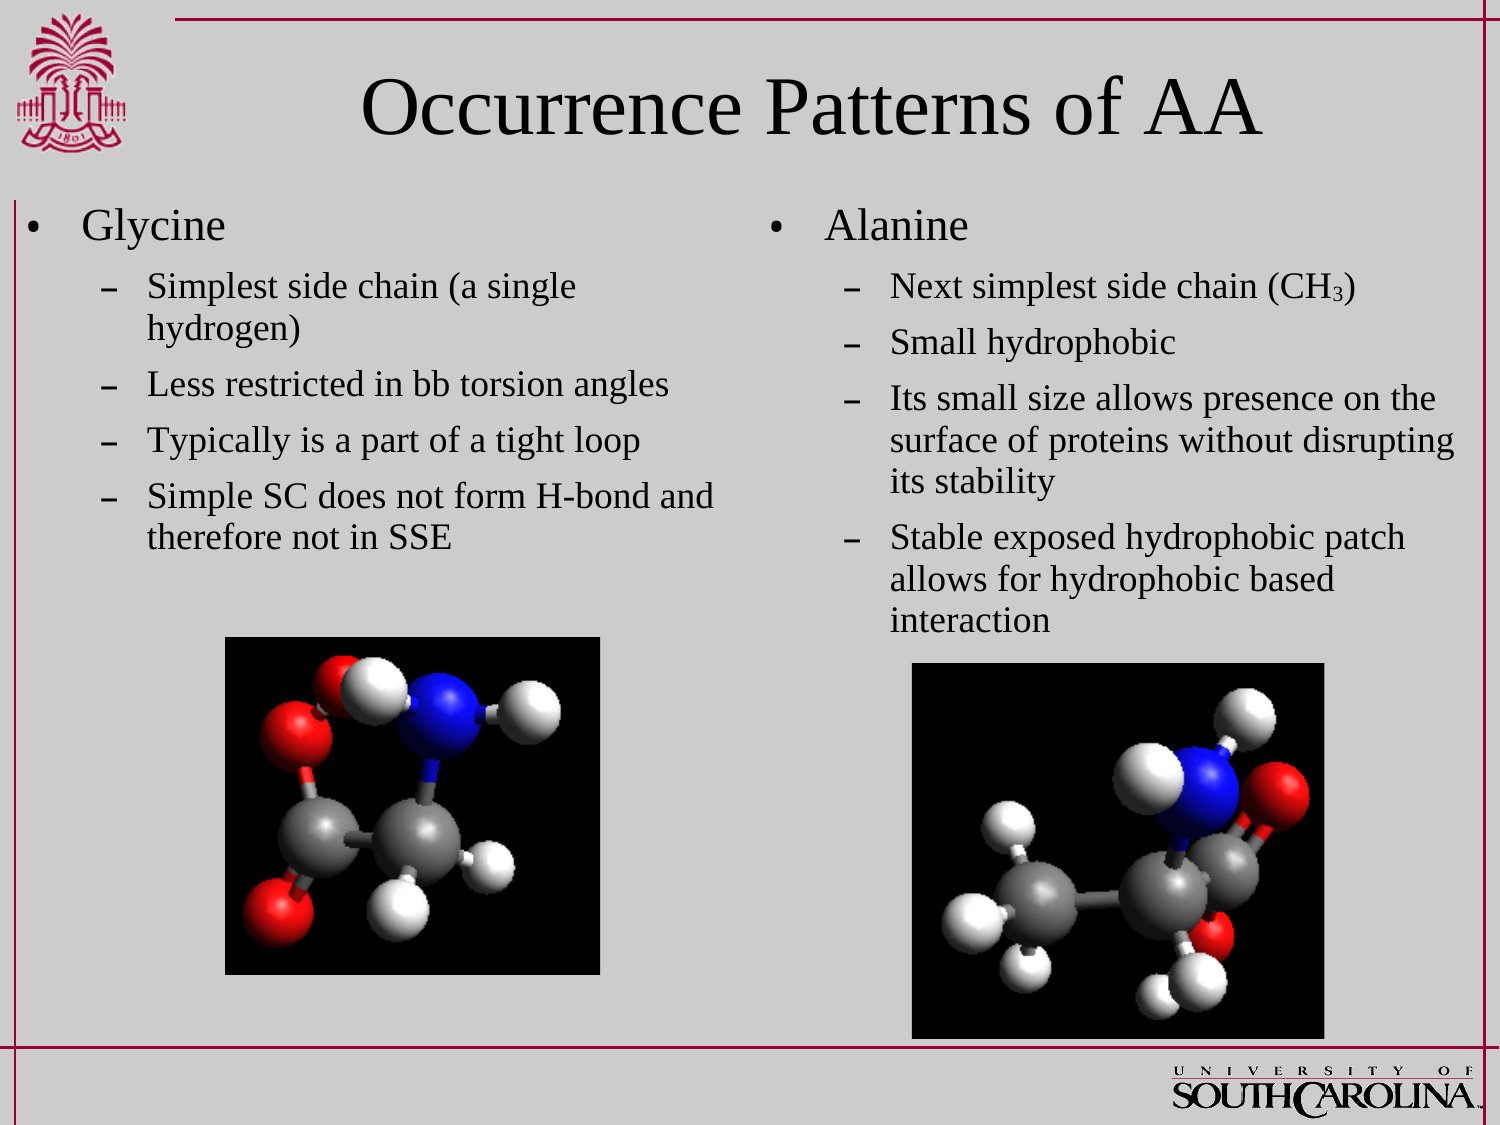

# Occurrence Patterns of AA
Glycine
Simplest side chain (a single hydrogen)
Less restricted in bb torsion angles
Typically is a part of a tight loop
Simple SC does not form H-bond and therefore not in SSE
Alanine
Next simplest side chain (CH3)
Small hydrophobic
Its small size allows presence on the surface of proteins without disrupting its stability
Stable exposed hydrophobic patch allows for hydrophobic based interaction